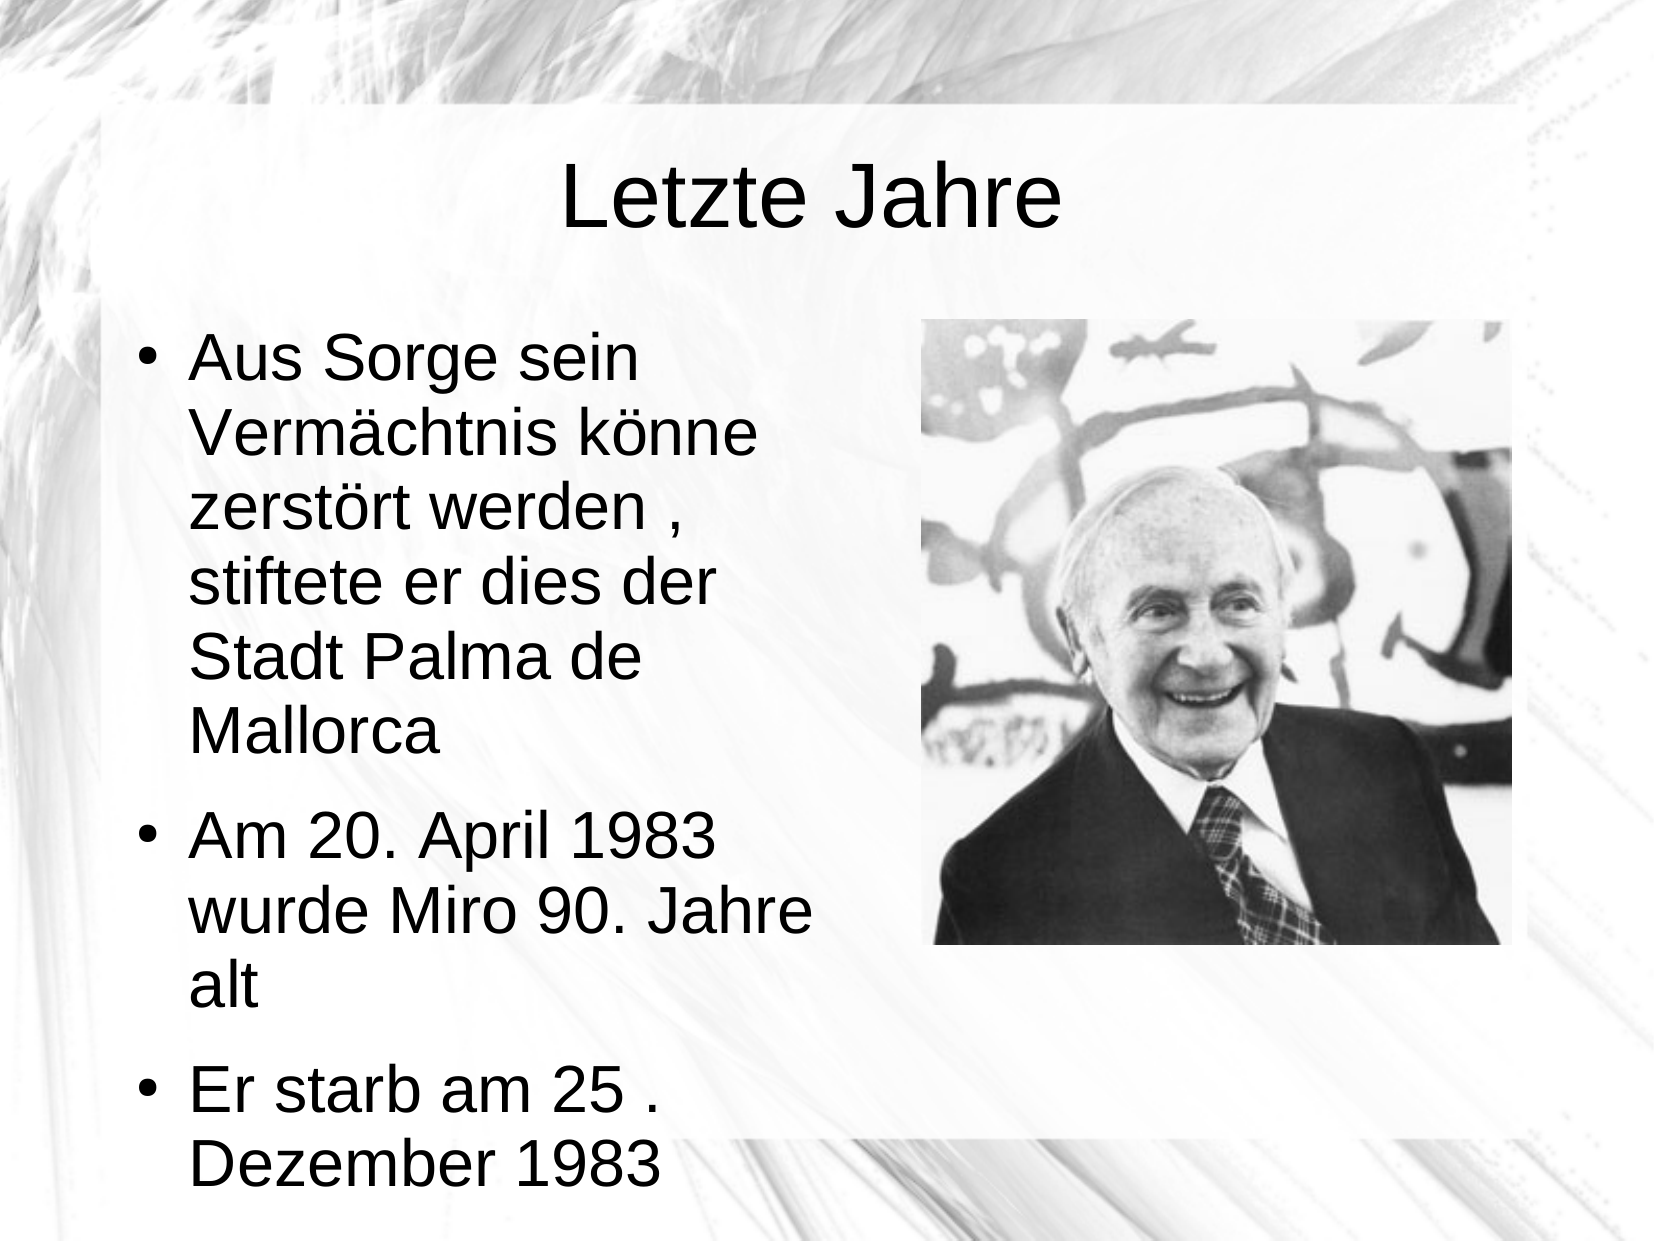

# Letzte Jahre
Aus Sorge sein Vermächtnis könne zerstört werden , stiftete er dies der Stadt Palma de Mallorca
Am 20. April 1983 wurde Miro 90. Jahre alt
Er starb am 25 . Dezember 1983